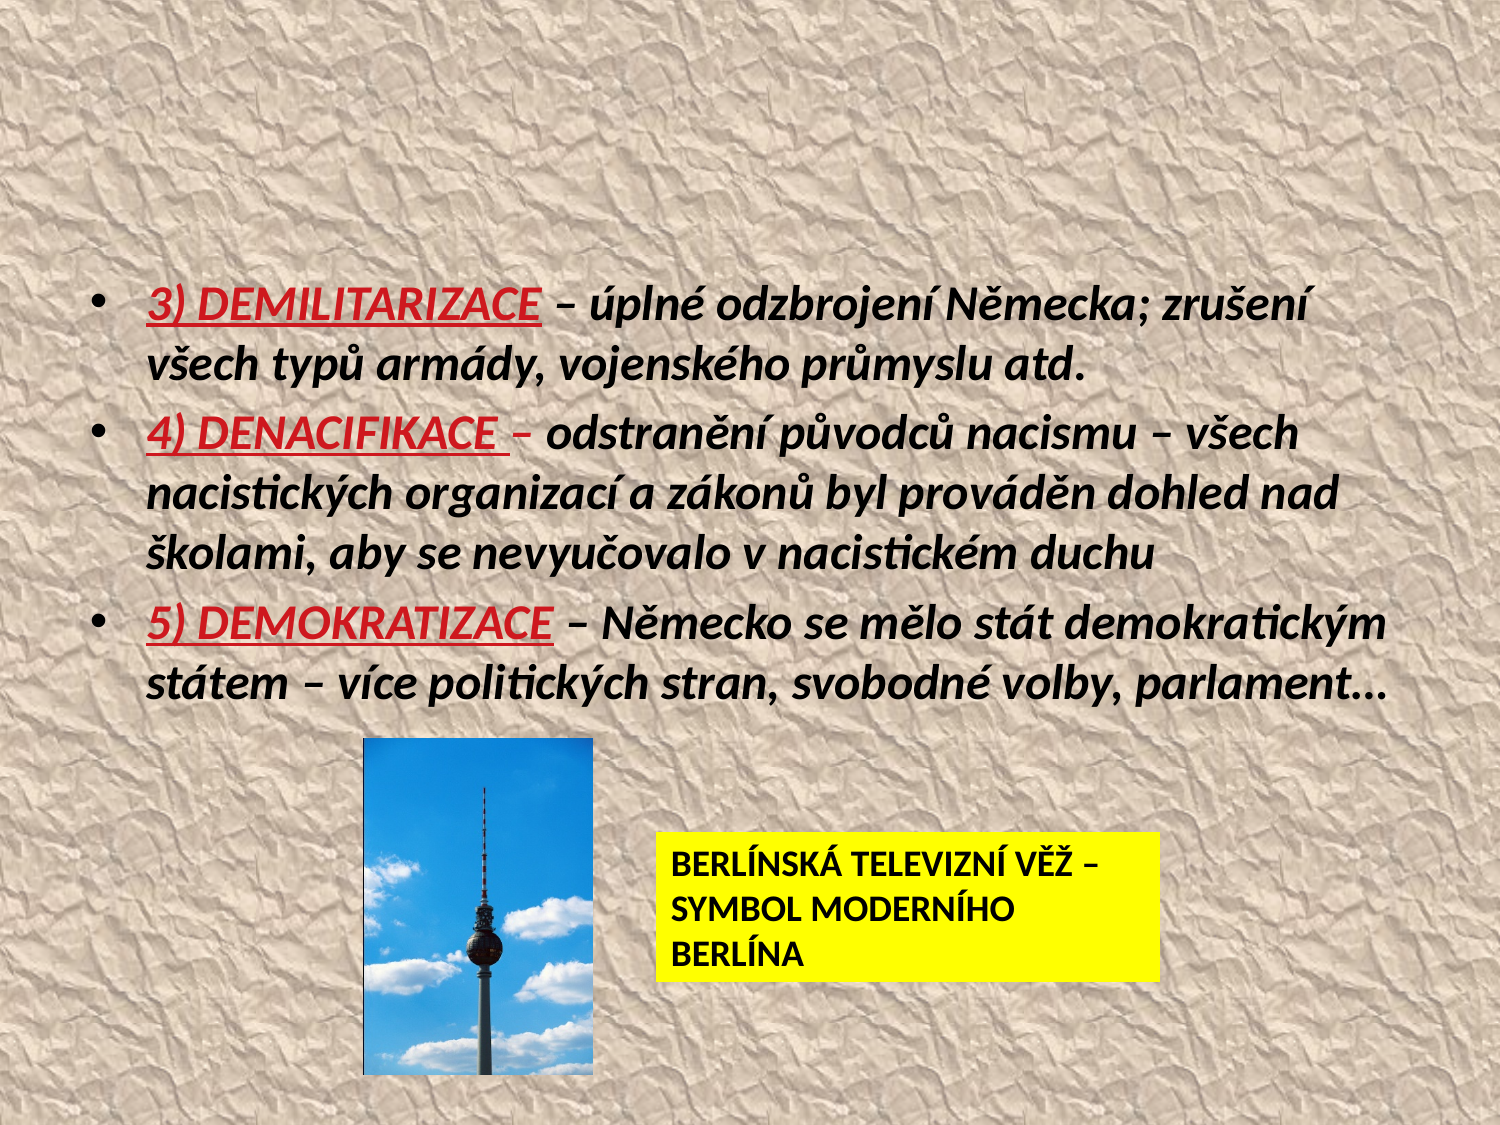

3) DEMILITARIZACE – úplné odzbrojení Německa; zrušení všech typů armády, vojenského průmyslu atd.
4) DENACIFIKACE – odstranění původců nacismu – všech nacistických organizací a zákonů byl prováděn dohled nad školami, aby se nevyučovalo v nacistickém duchu
5) DEMOKRATIZACE – Německo se mělo stát demokratickým státem – více politických stran, svobodné volby, parlament…
BERLÍNSKÁ TELEVIZNÍ VĚŽ – SYMBOL MODERNÍHO BERLÍNA